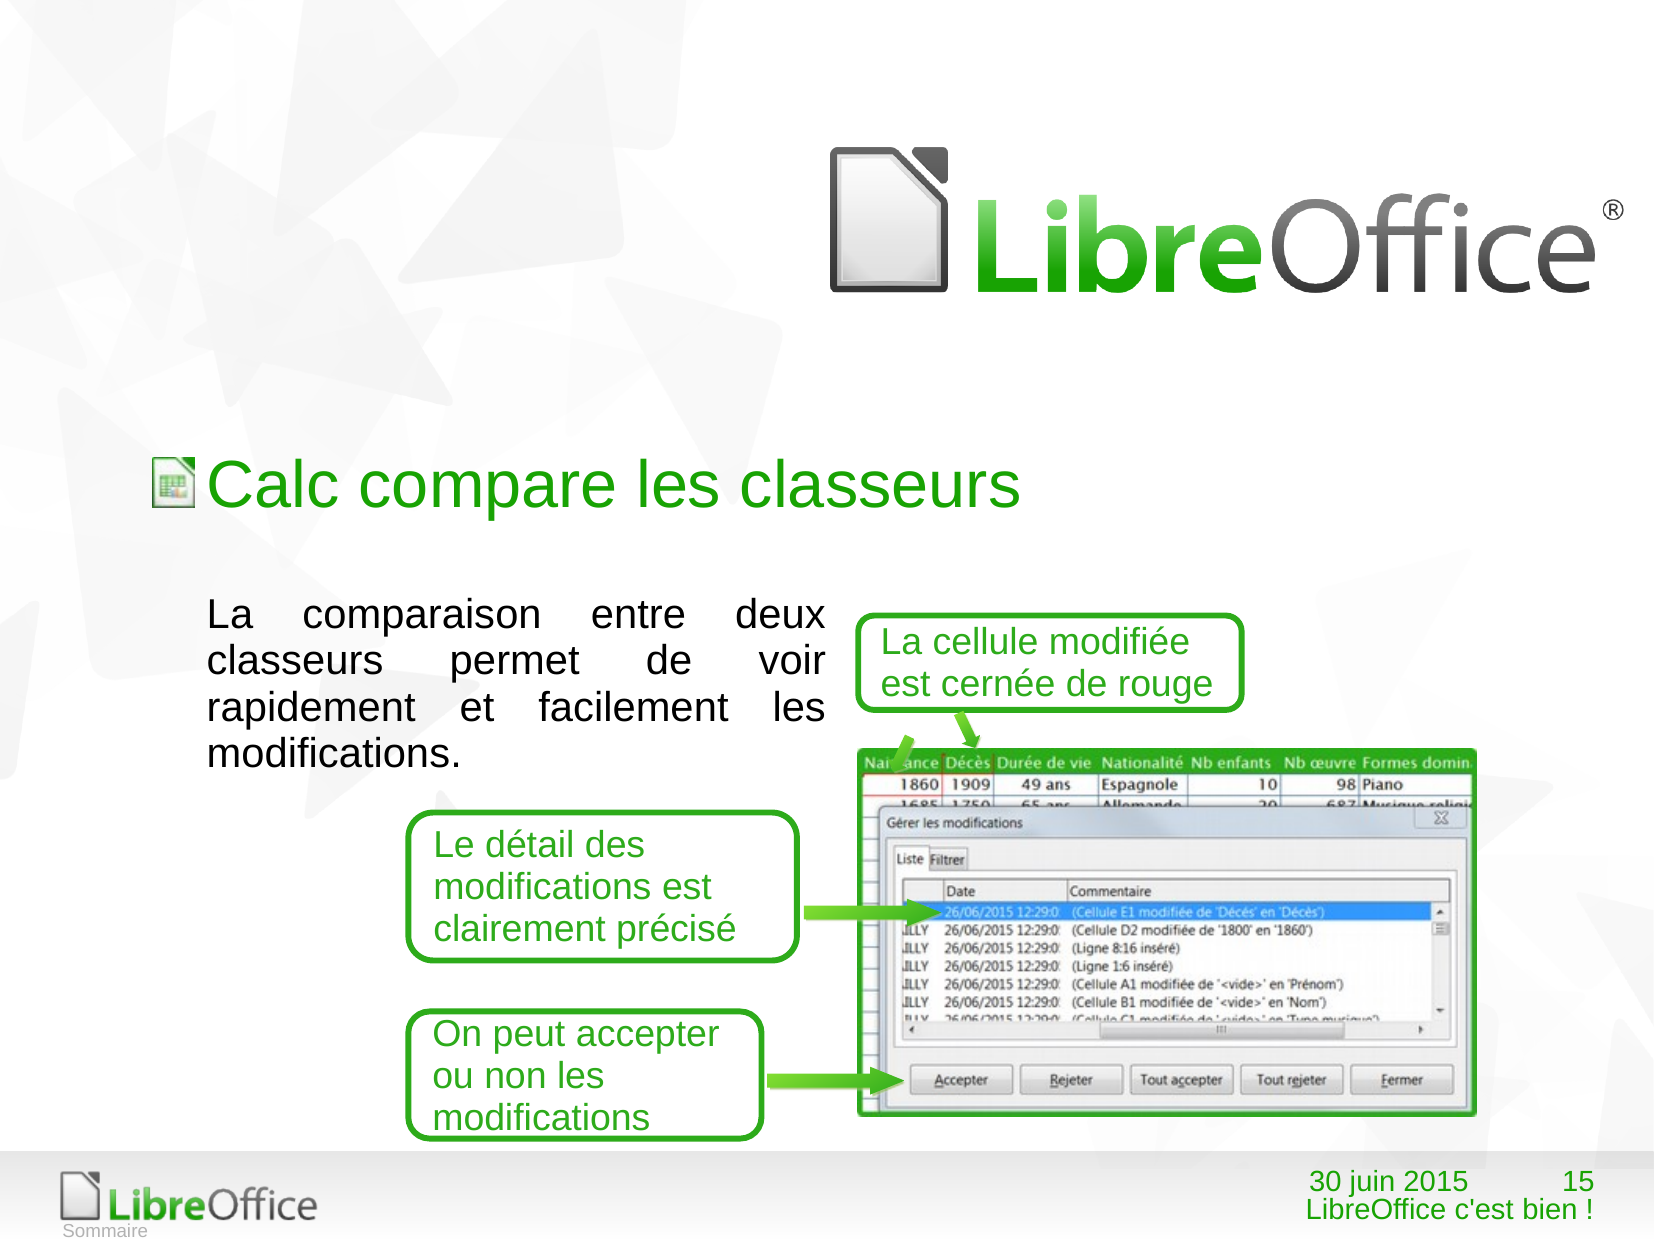

# Calc compare les classeurs
La comparaison entre deux classeurs permet de voir rapidement et facilement les modifications.
La cellule modifiée est cernée de rouge
Le détail des modifications est clairement précisé
On peut accepter ou non les modifications
30 juin 2015
15
LibreOffice c'est bien !